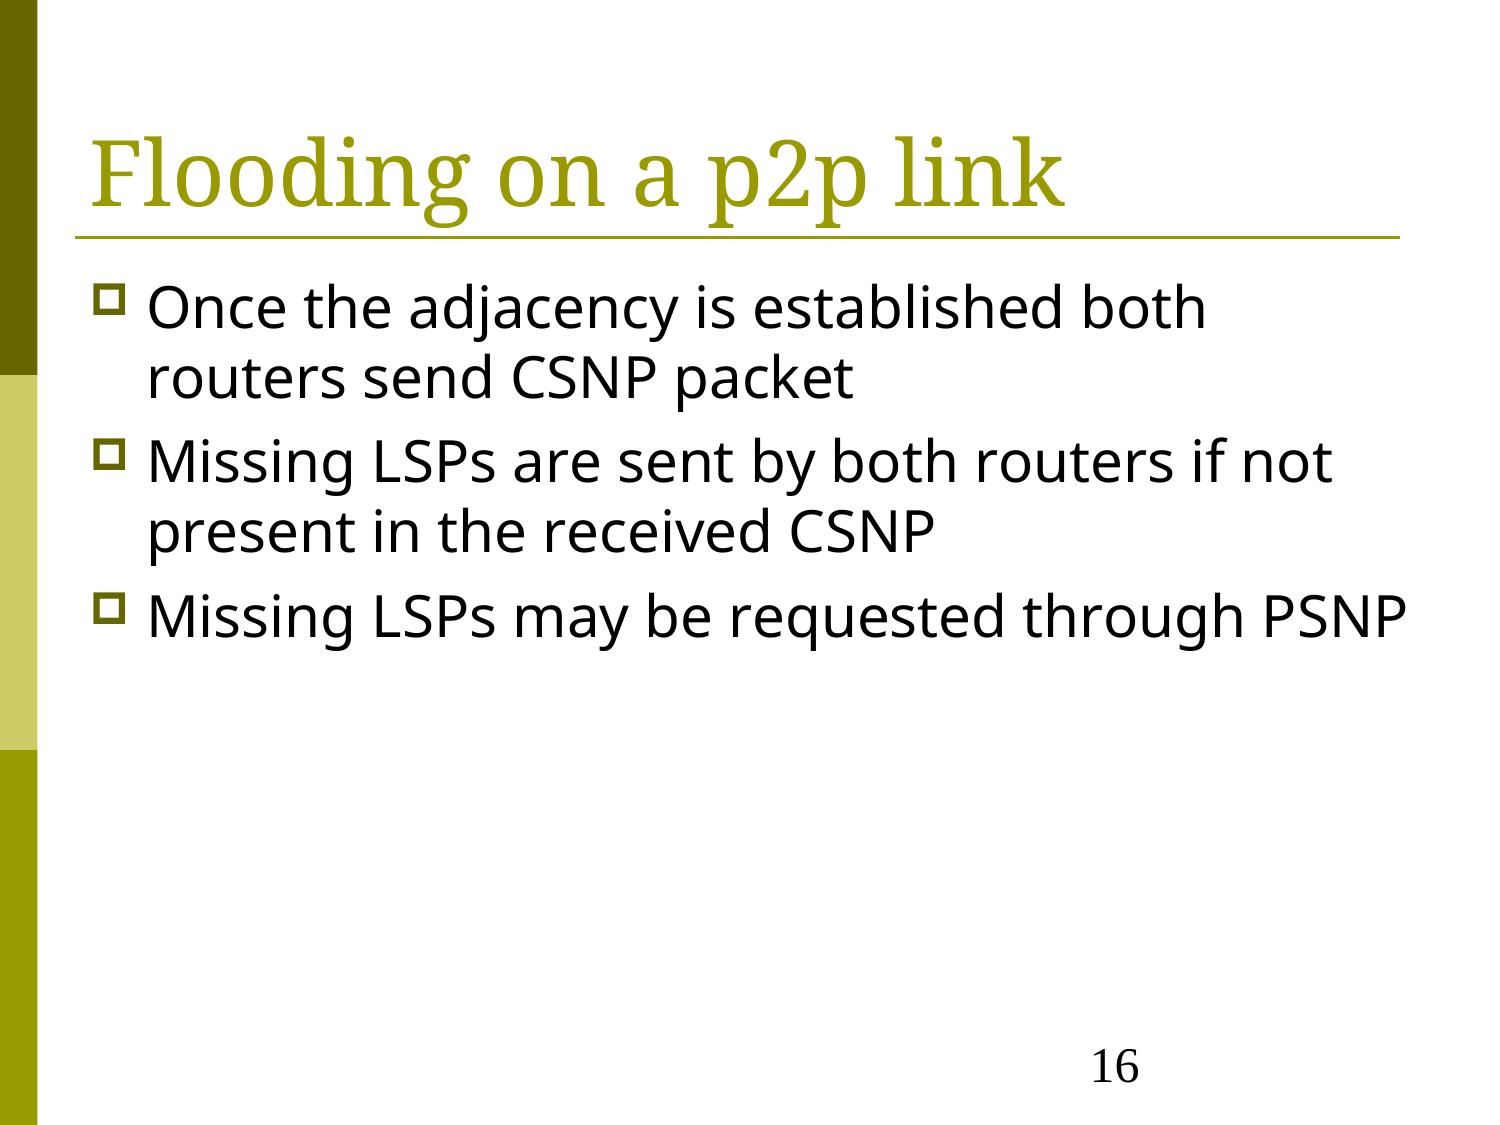

# Flooding on a p2p link
Once the adjacency is established both routers send CSNP packet
Missing LSPs are sent by both routers if not present in the received CSNP
Missing LSPs may be requested through PSNP
16